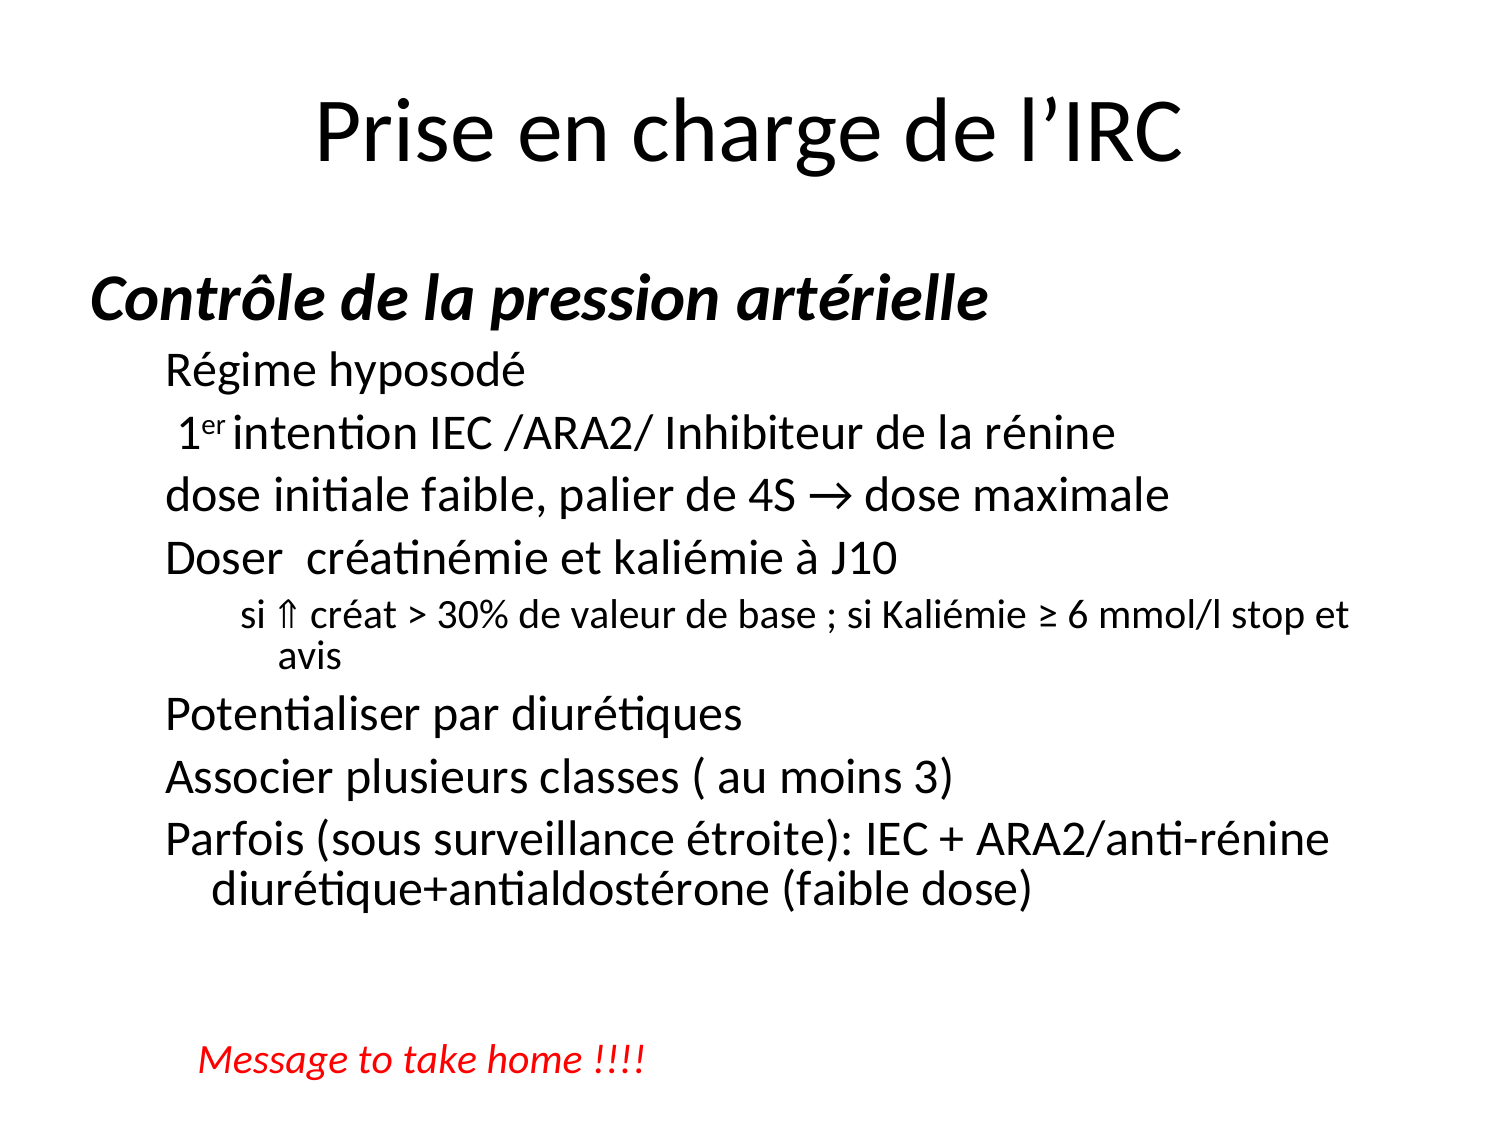

# Prise en charge de l’IRC
Contrôle de la pression artérielle
Régime hyposodé
 1er intention IEC /ARA2/ Inhibiteur de la rénine
dose initiale faible, palier de 4S → dose maximale
Doser créatinémie et kaliémie à J10
si  créat > 30% de valeur de base ; si Kaliémie ≥ 6 mmol/l stop et avis
Potentialiser par diurétiques
Associer plusieurs classes ( au moins 3)
Parfois (sous surveillance étroite): IEC + ARA2/anti-rénine diurétique+antialdostérone (faible dose)
Message to take home !!!!